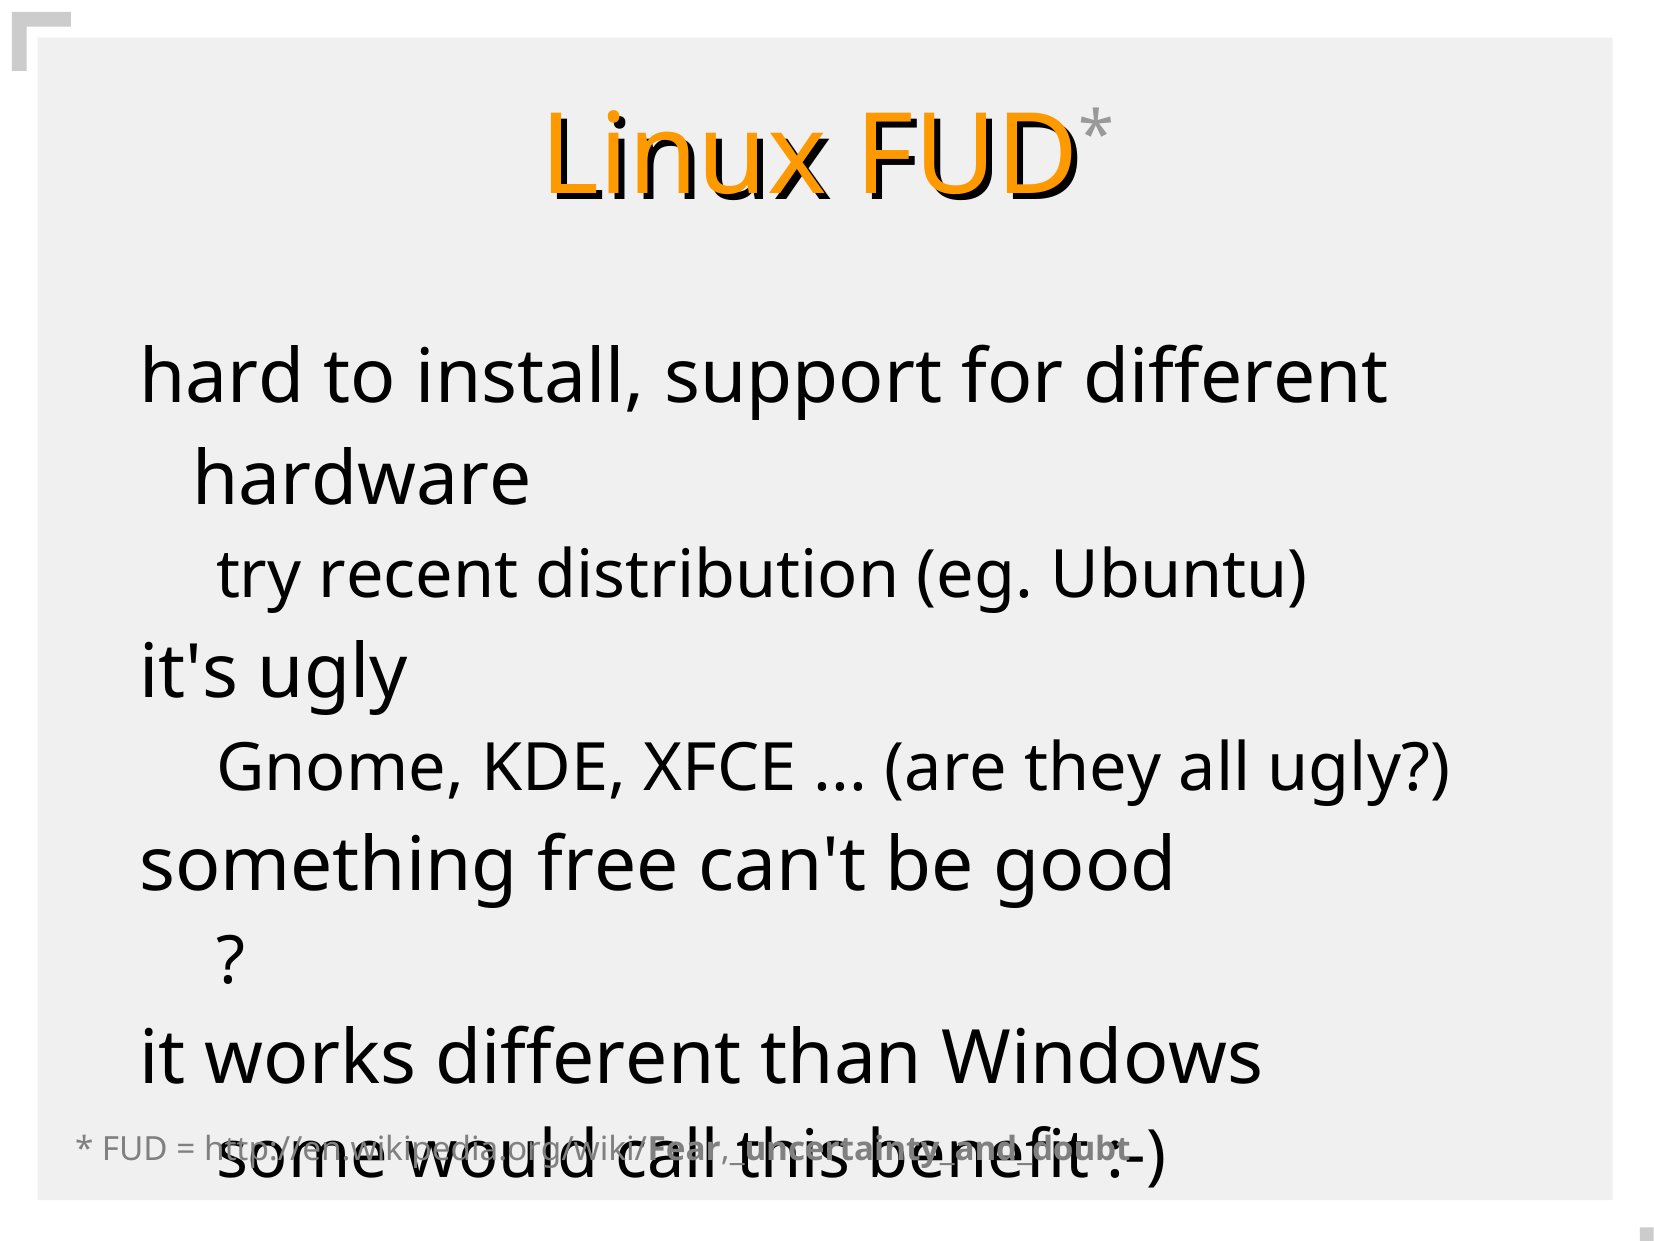

# Linux FUD*
hard to install, support for different hardware
try recent distribution (eg. Ubuntu)
it's ugly
Gnome, KDE, XFCE ... (are they all ugly?)
something free can't be good
?
it works different than Windows
some would call this benefit :-)
* FUD = http://en.wikipedia.org/wiki/Fear,_uncertainty_and_doubt